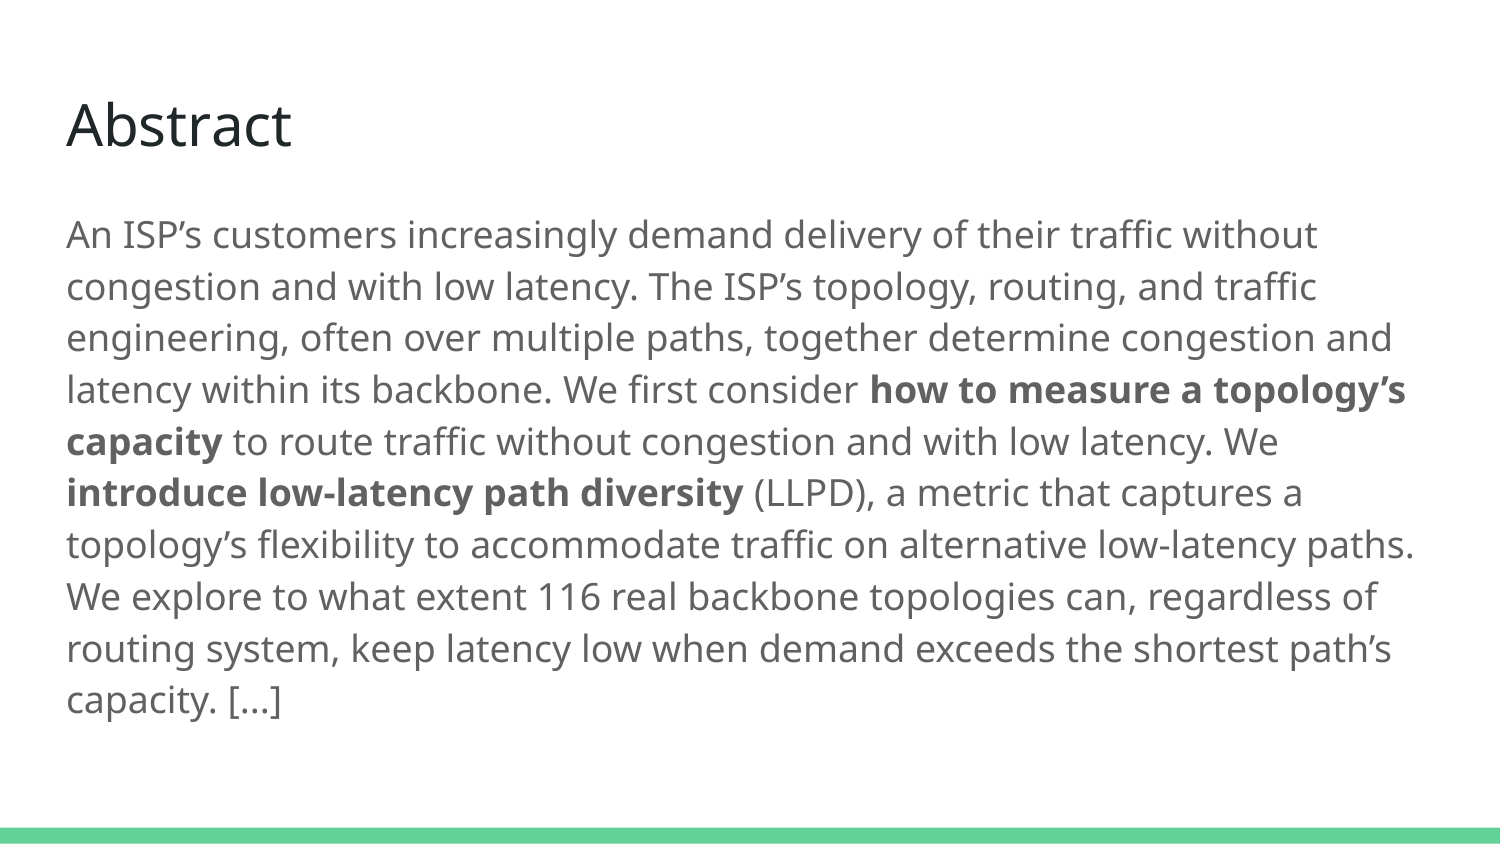

# Abstract
An ISP’s customers increasingly demand delivery of their traffic without congestion and with low latency. The ISP’s topology, routing, and traffic engineering, often over multiple paths, together determine congestion and latency within its backbone. We first consider how to measure a topology’s capacity to route traffic without congestion and with low latency. We introduce low-latency path diversity (LLPD), a metric that captures a topology’s flexibility to accommodate traffic on alternative low-latency paths. We explore to what extent 116 real backbone topologies can, regardless of routing system, keep latency low when demand exceeds the shortest path’s capacity. [...]